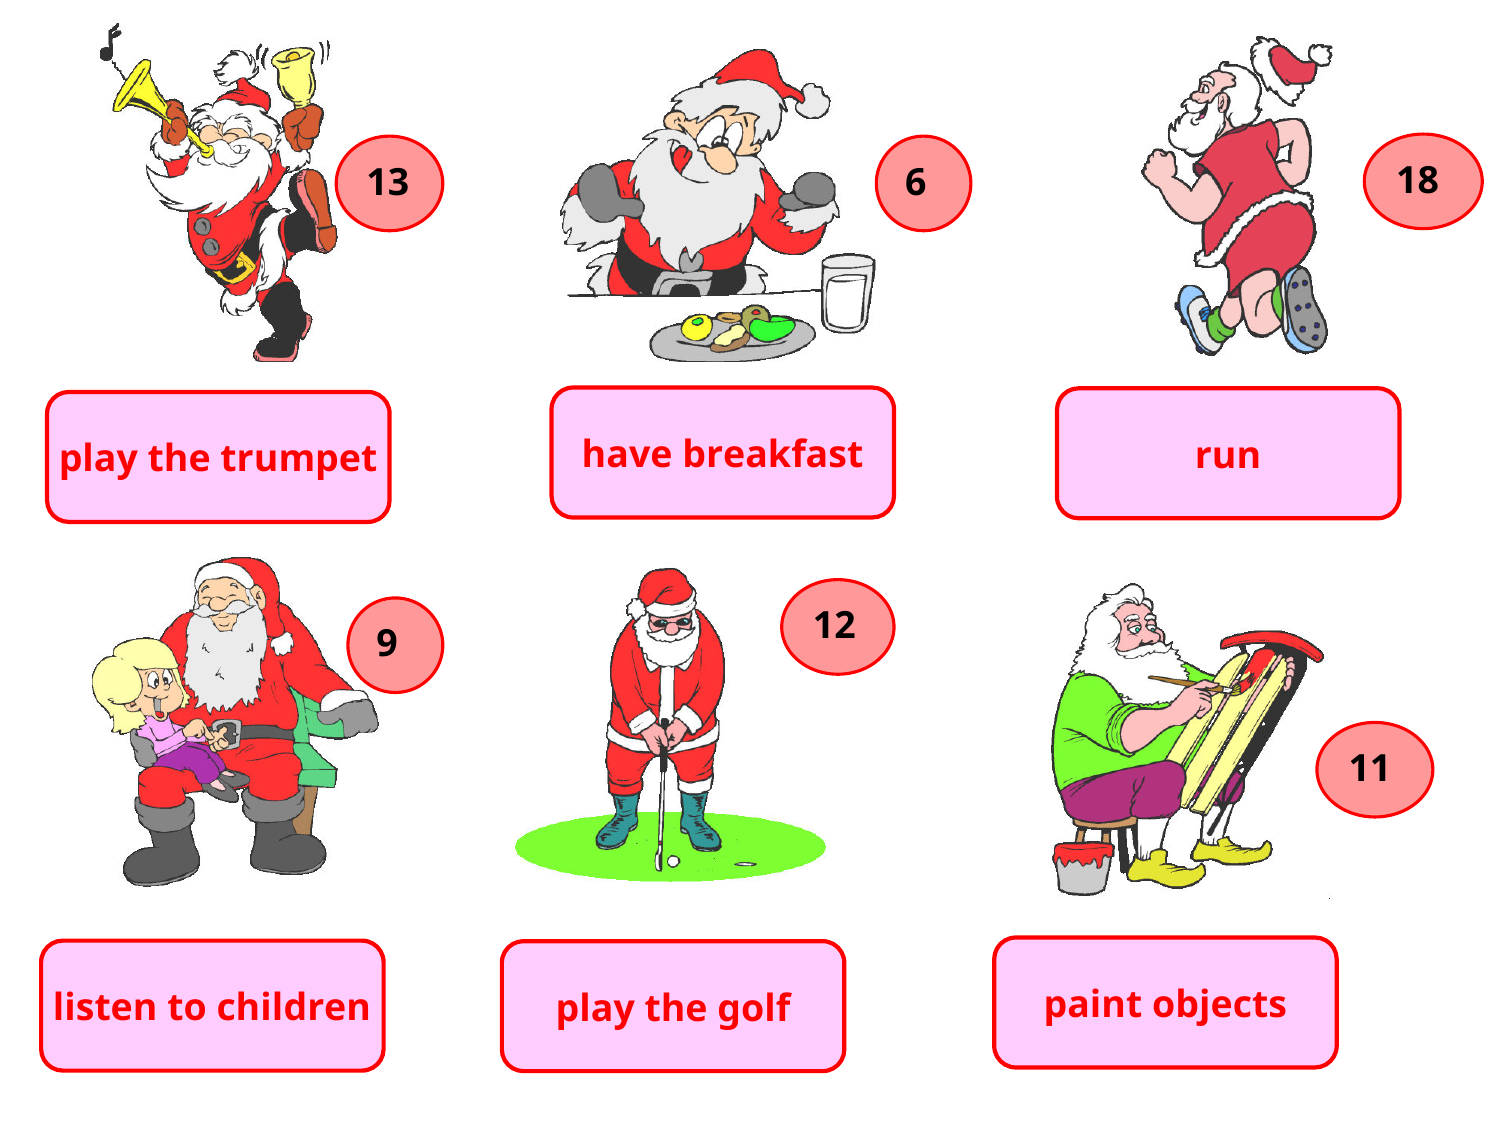

18
13
6
have breakfast
run
play the trumpet
12
9
11
paint objects
listen to children
play the golf